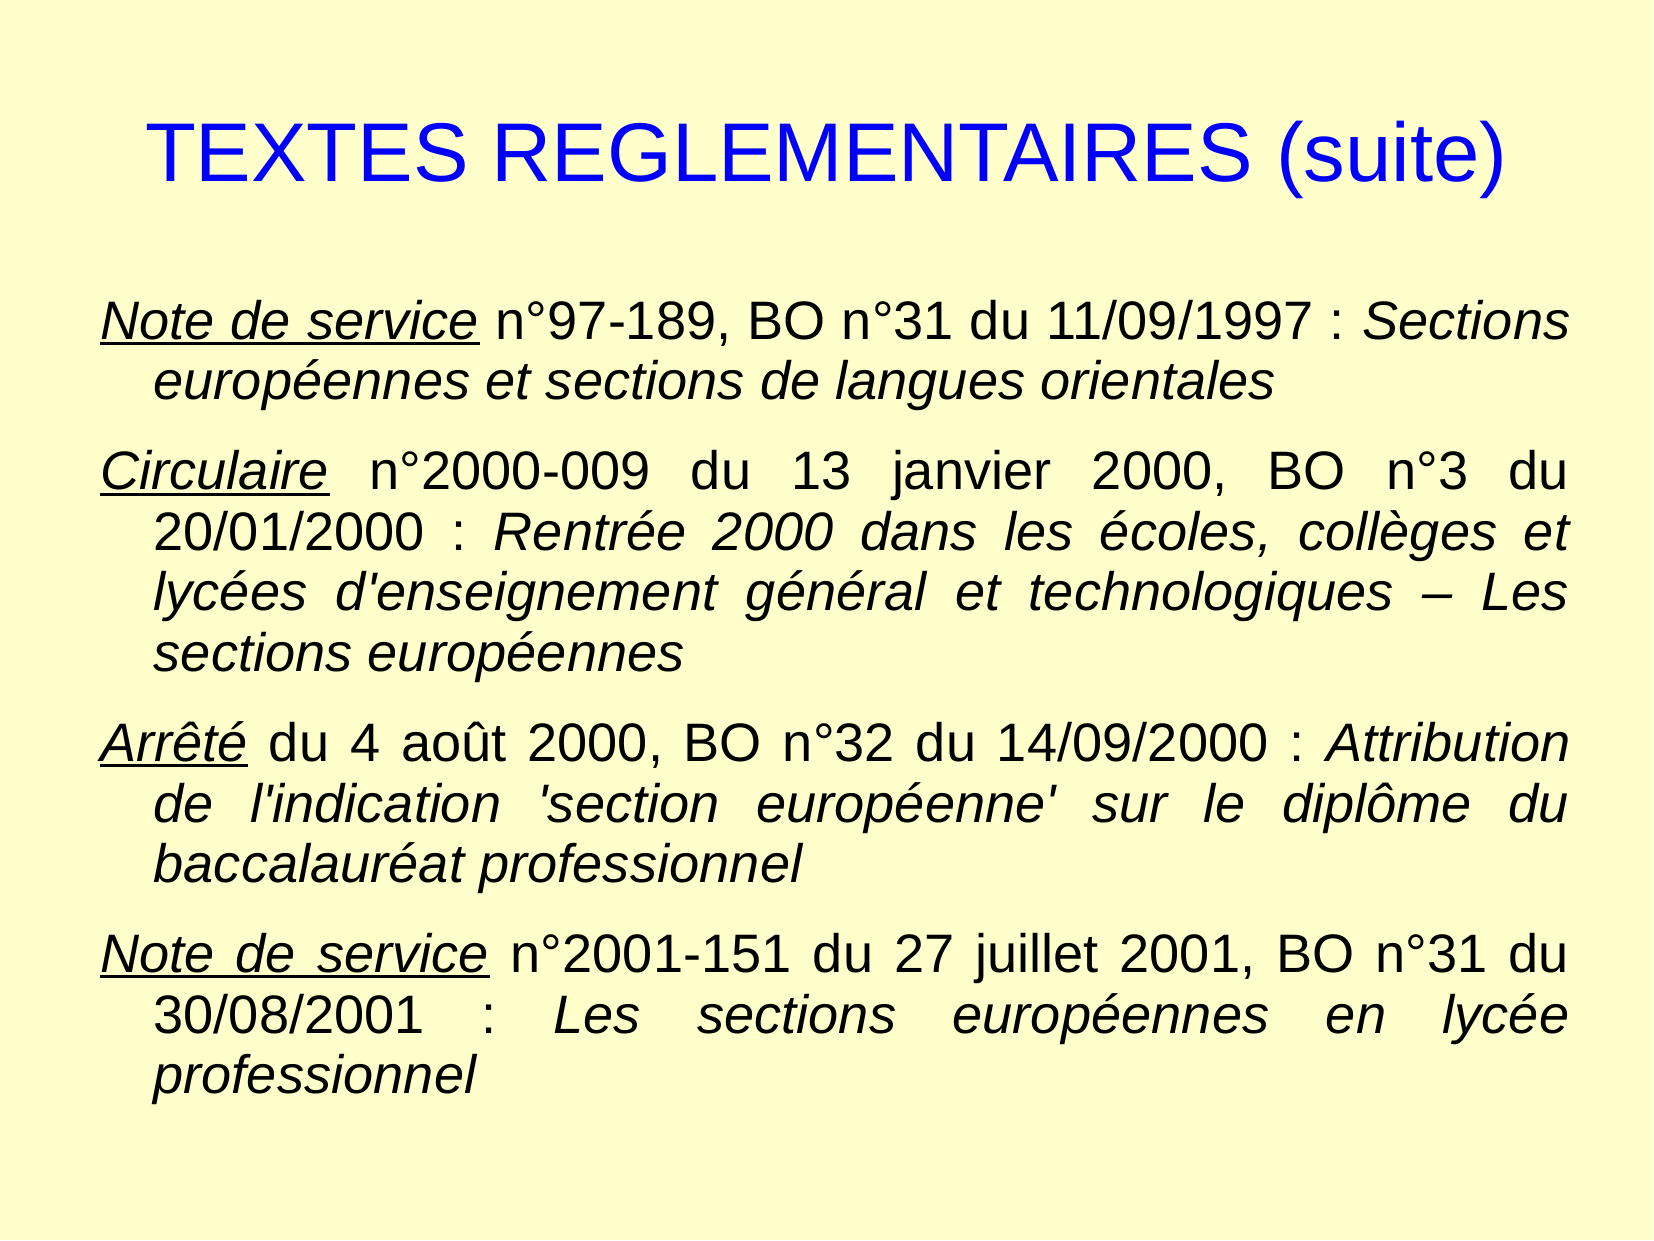

# TEXTES REGLEMENTAIRES (suite)
Note de service n°97-189, BO n°31 du 11/09/1997 : Sections européennes et sections de langues orientales
Circulaire n°2000-009 du 13 janvier 2000, BO n°3 du 20/01/2000 : Rentrée 2000 dans les écoles, collèges et lycées d'enseignement général et technologiques – Les sections européennes
Arrêté du 4 août 2000, BO n°32 du 14/09/2000 : Attribution de l'indication 'section européenne' sur le diplôme du baccalauréat professionnel
Note de service n°2001-151 du 27 juillet 2001, BO n°31 du 30/08/2001 : Les sections européennes en lycée professionnel